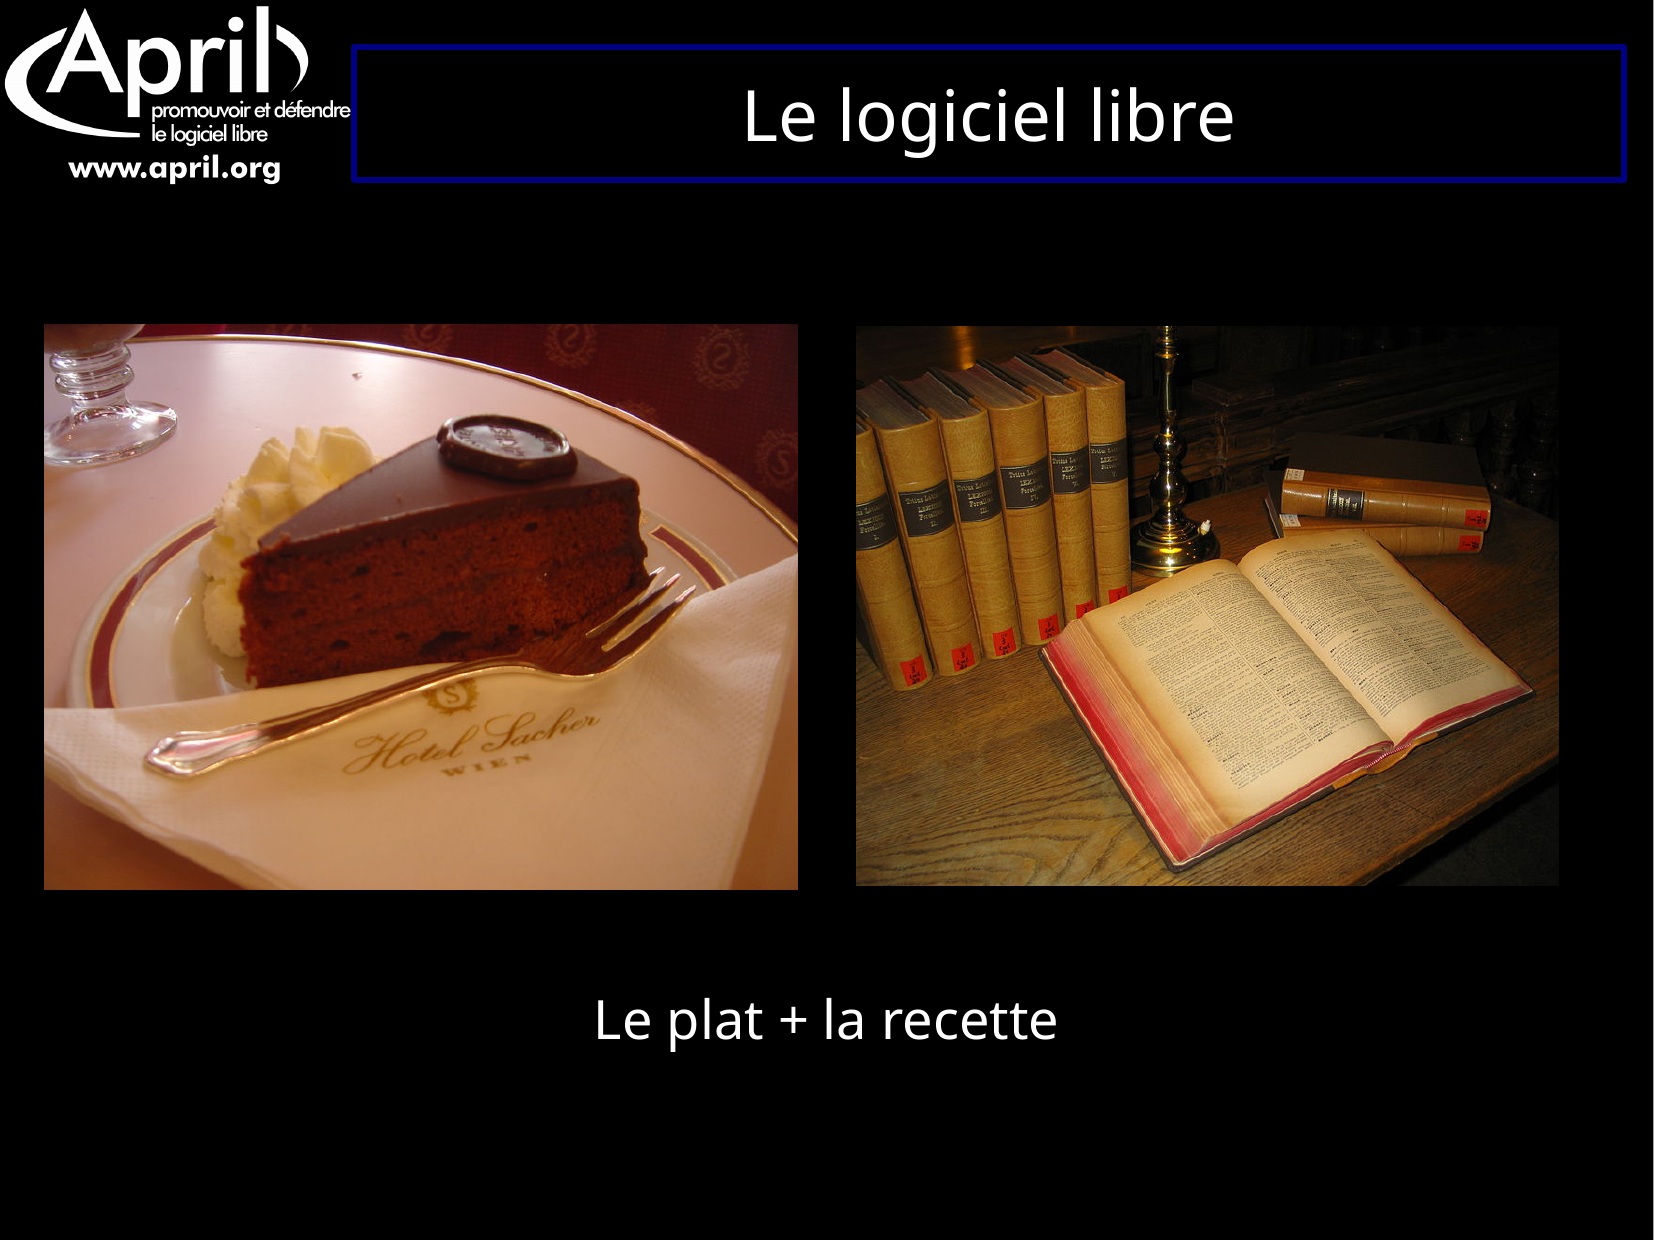

# Le logiciel libre
Le plat + la recette